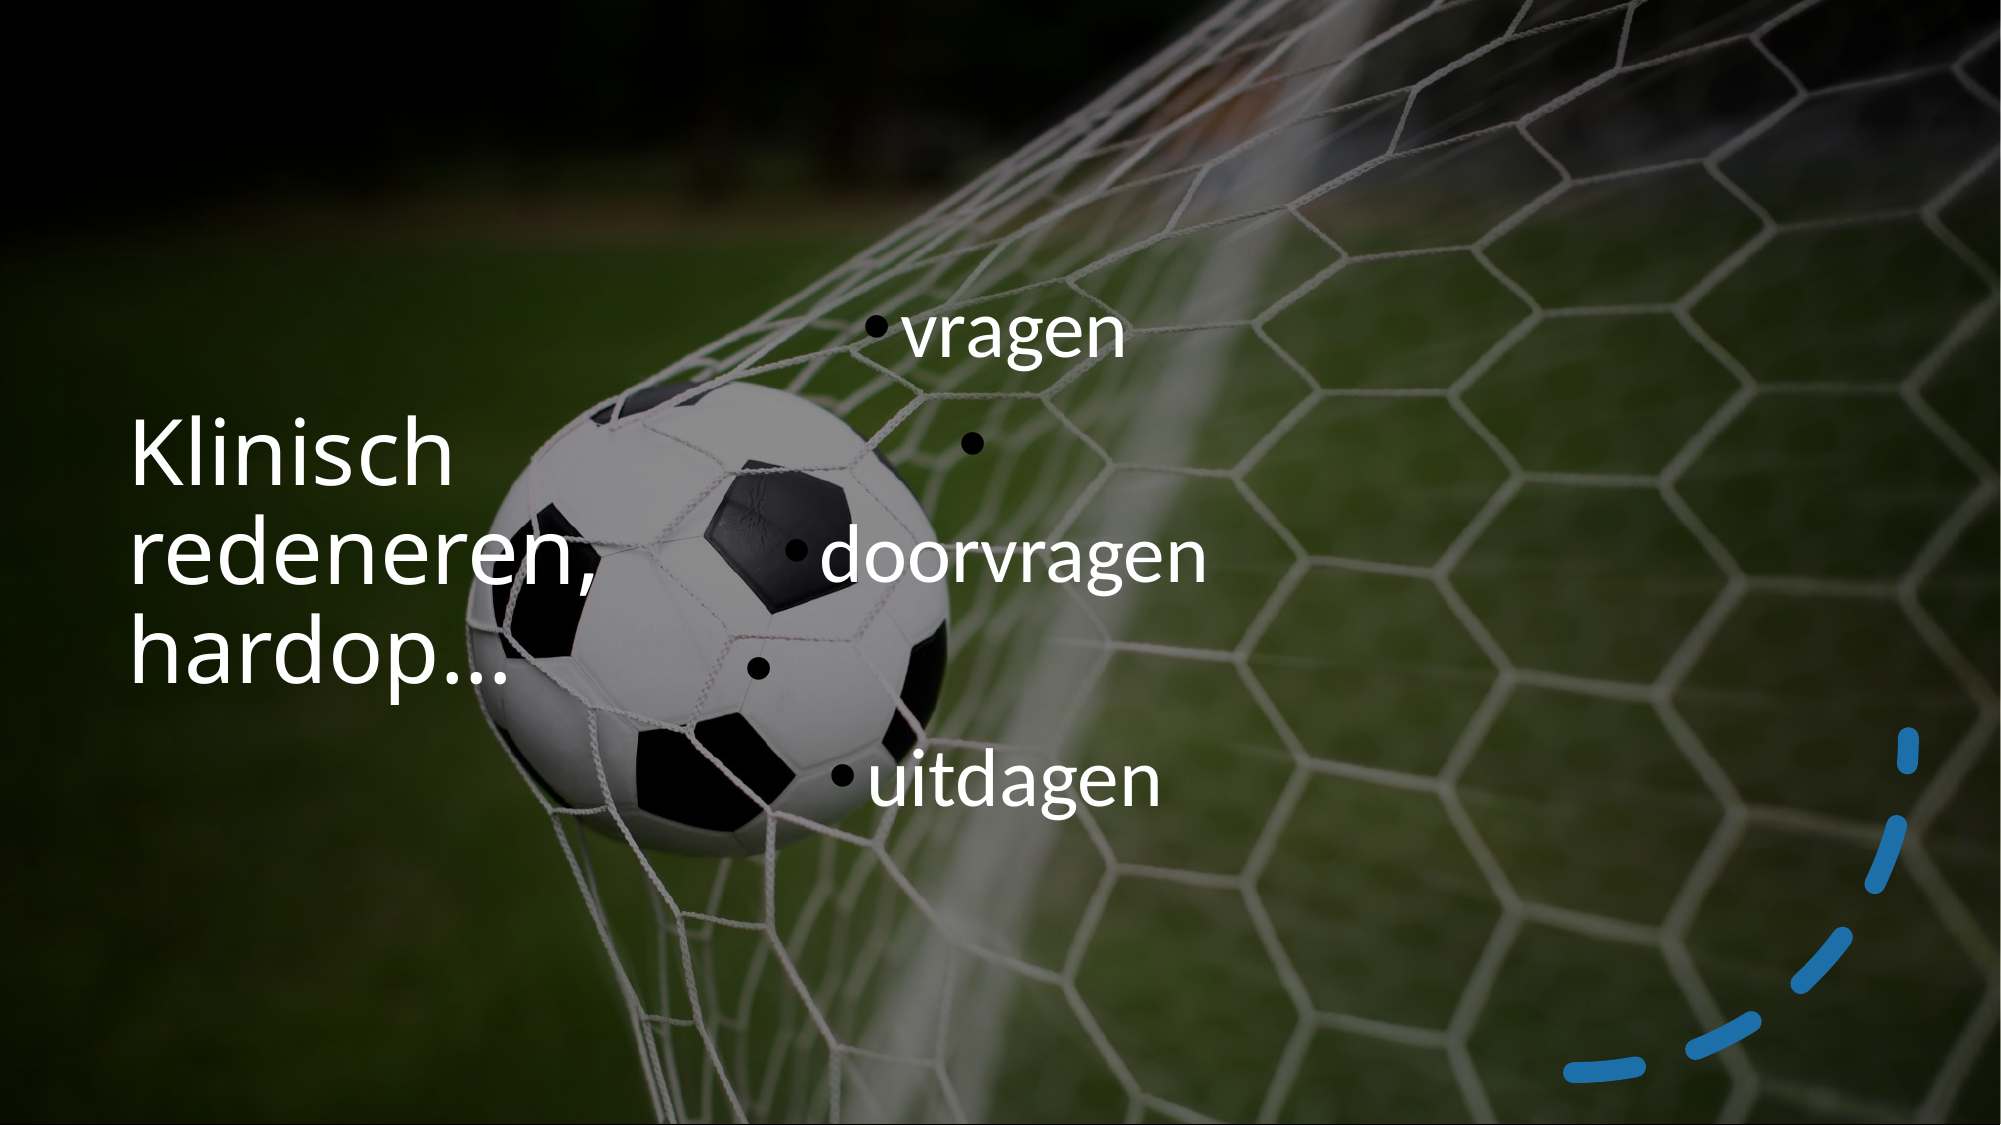

# Klinisch redeneren, hardop…
vragen
doorvragen
uitdagen